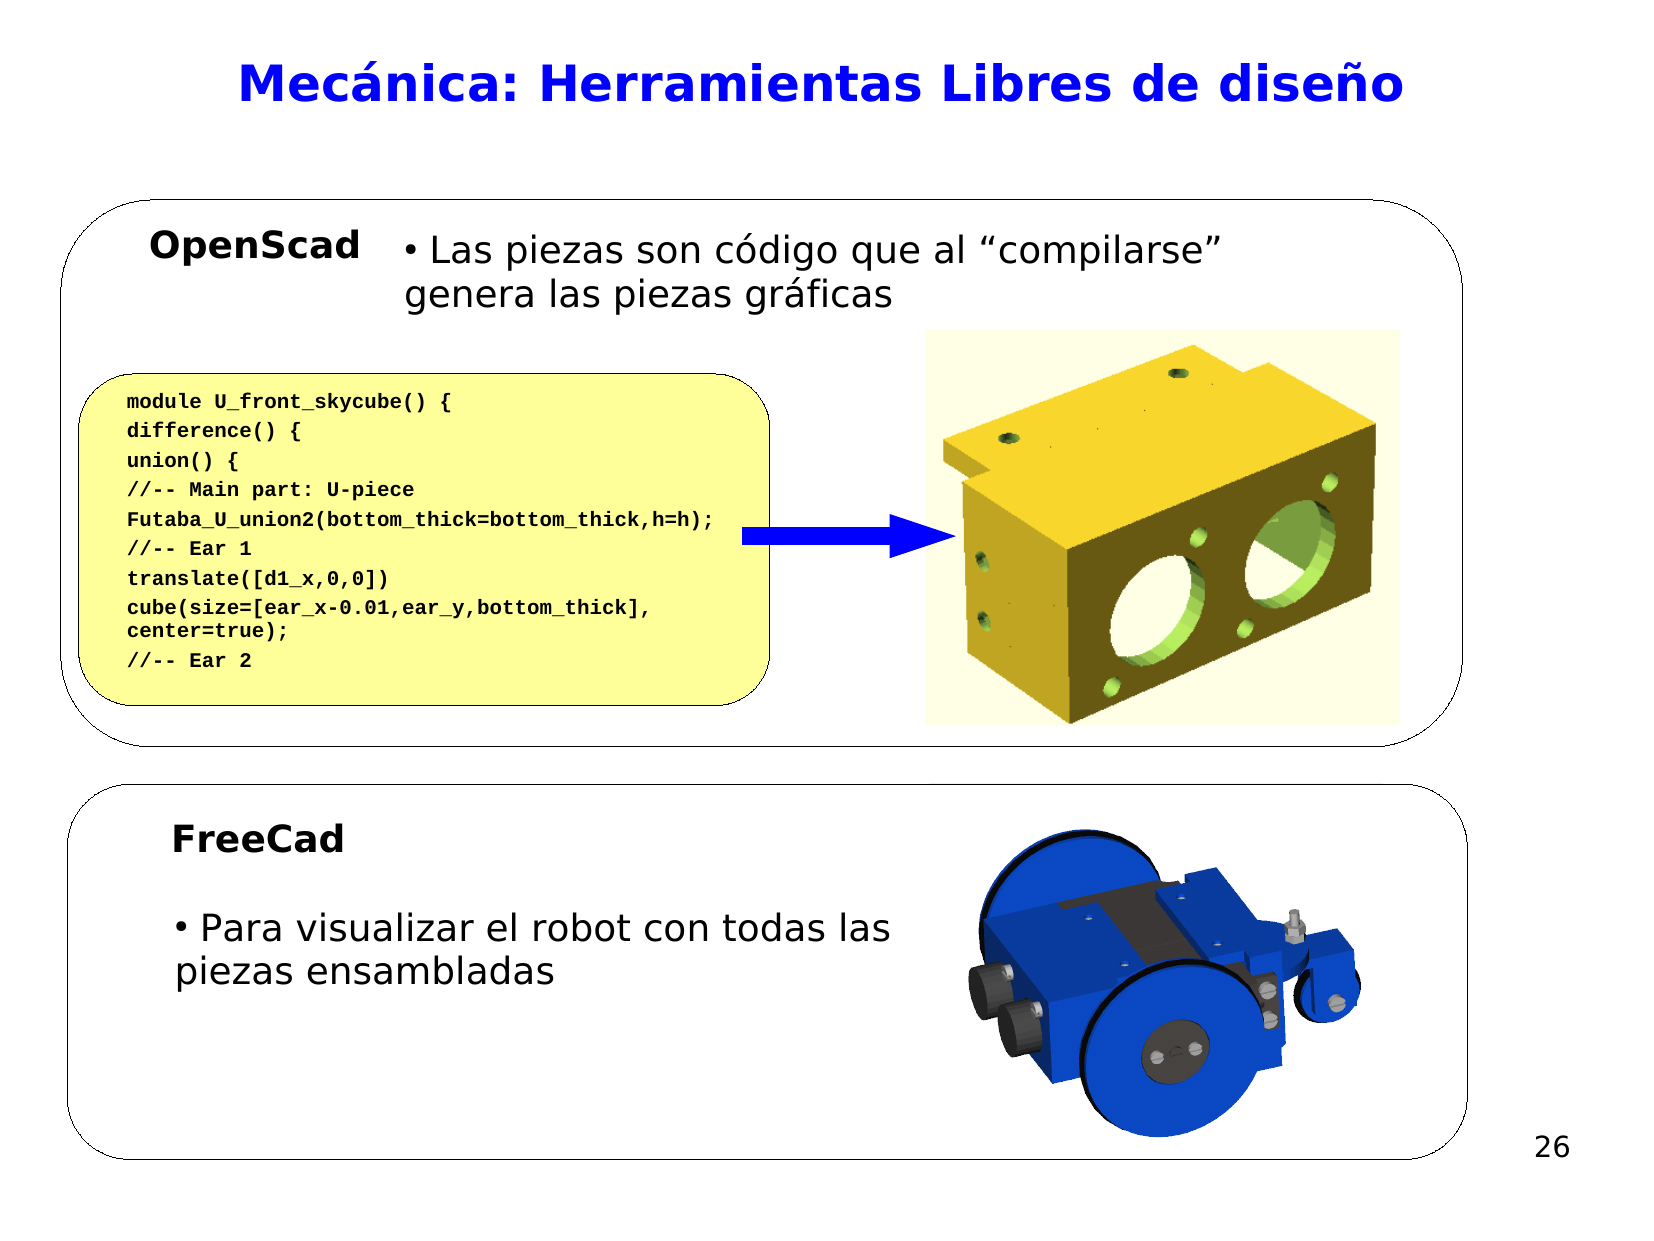

Mecánica: Herramientas Libres de diseño
OpenScad
 Las piezas son código que al “compilarse” genera las piezas gráficas
module U_front_skycube() {
difference() {
union() {
//-- Main part: U-piece
Futaba_U_union2(bottom_thick=bottom_thick,h=h);
//-- Ear 1
translate([d1_x,0,0])
cube(size=[ear_x-0.01,ear_y,bottom_thick], center=true);
//-- Ear 2
FreeCad
 Para visualizar el robot con todas las piezas ensambladas
26